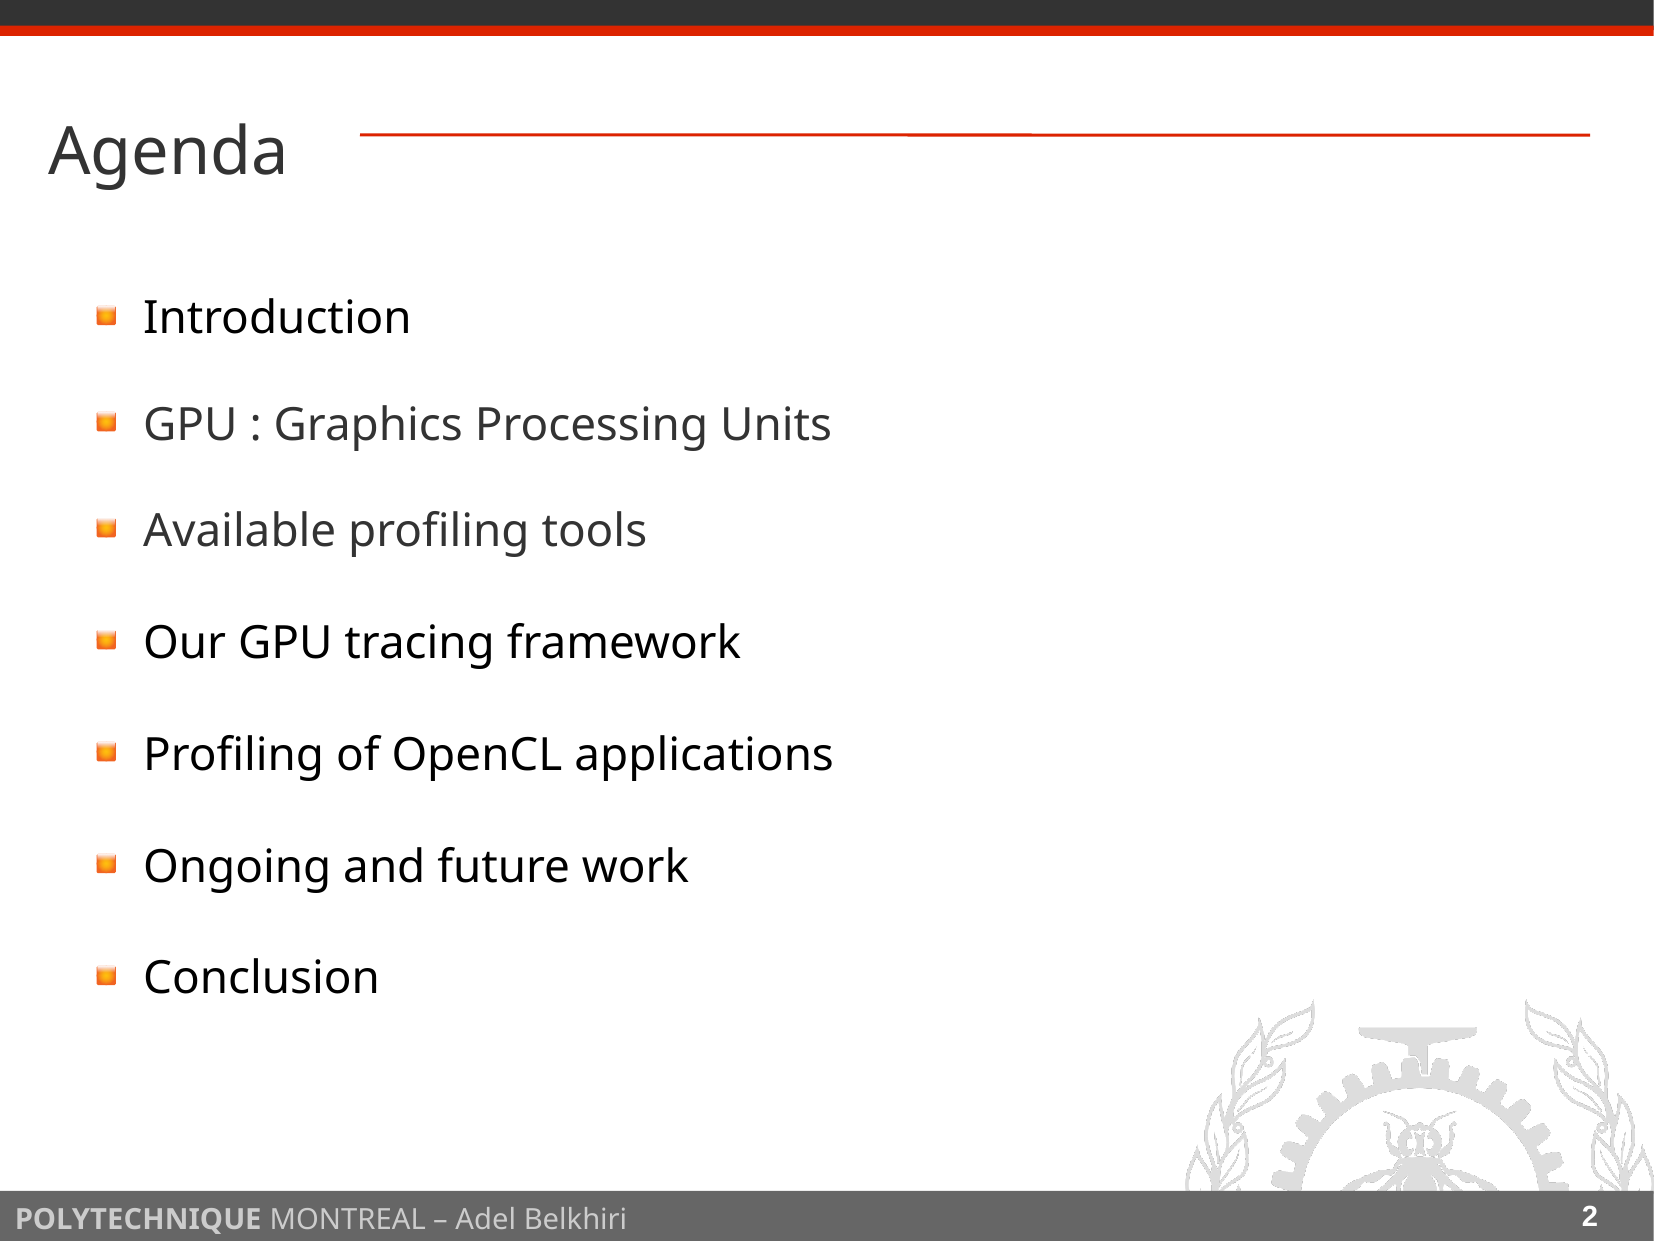

Agenda
Introduction
GPU : Graphics Processing Units
Available profiling tools
Our GPU tracing framework
Profiling of OpenCL applications
Ongoing and future work
Conclusion
2
POLYTECHNIQUE MONTREAL – Adel Belkhiri